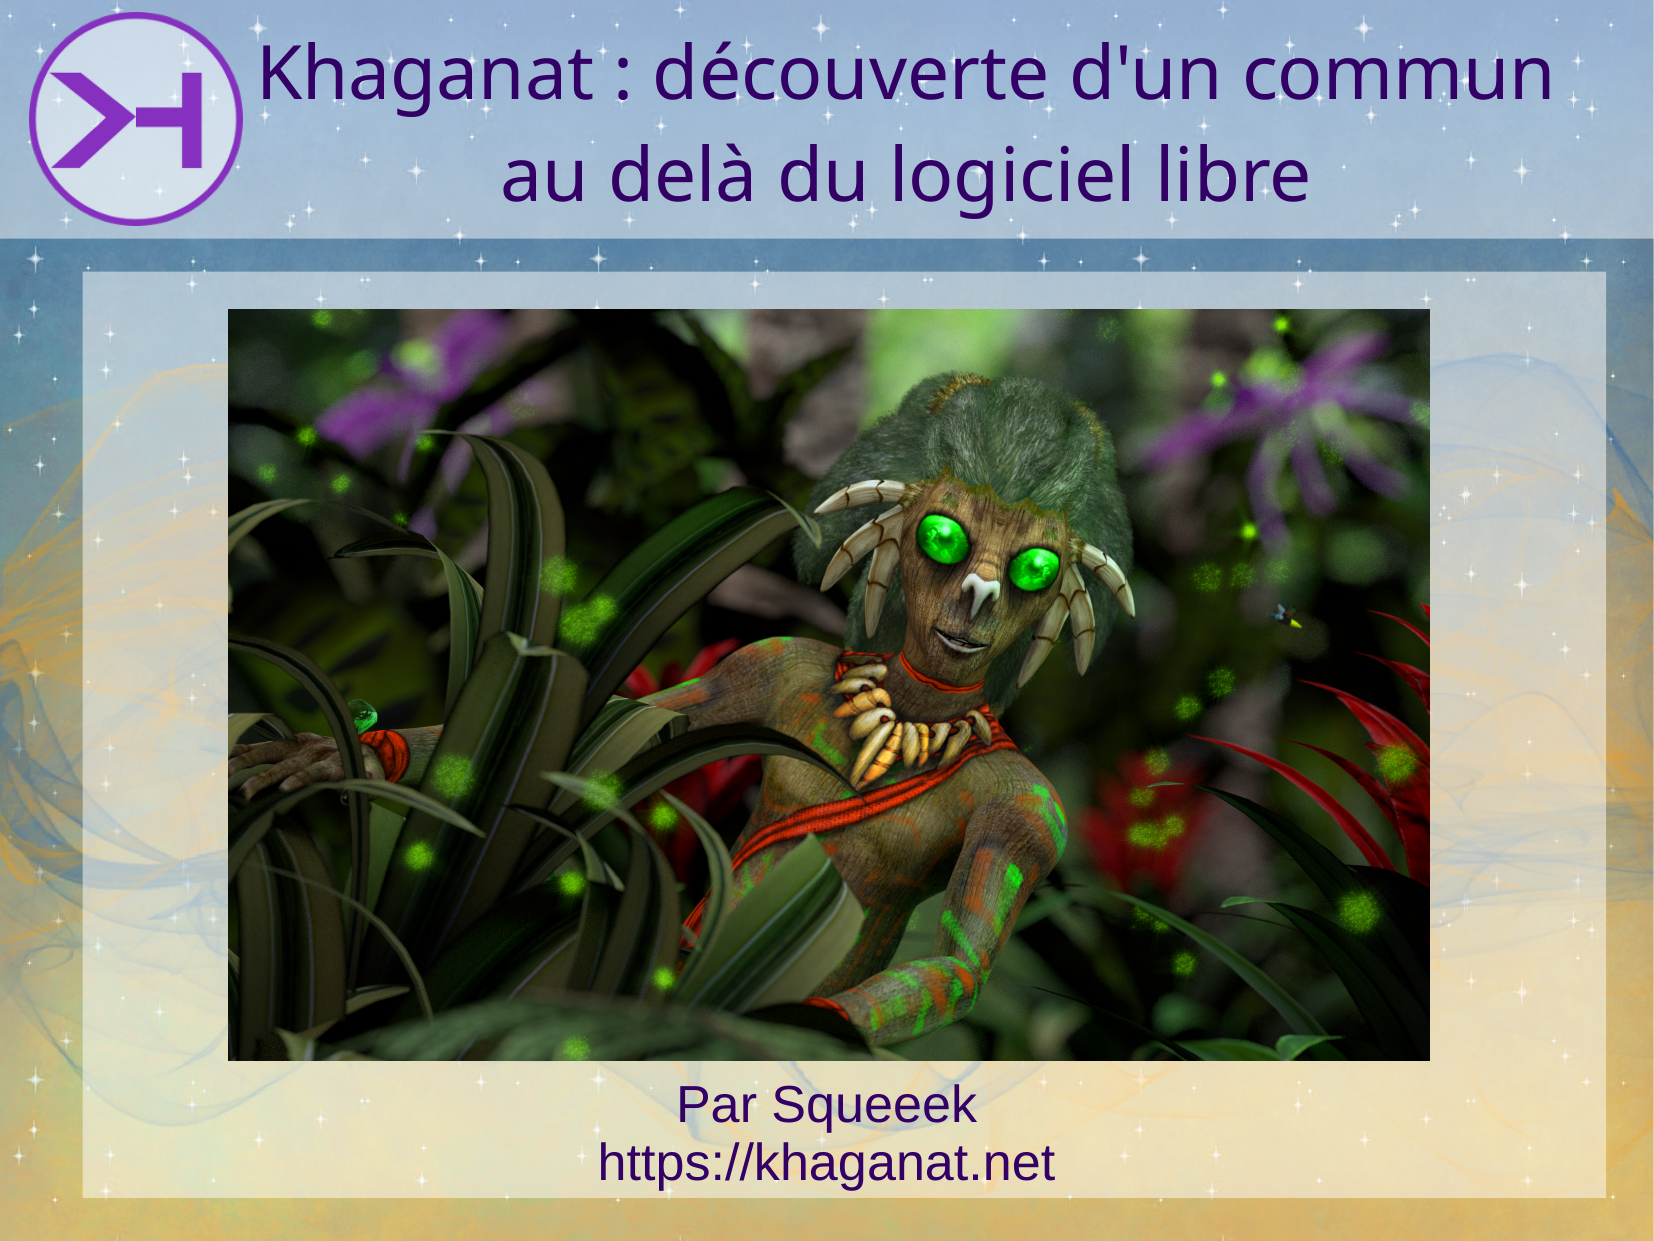

# Khaganat : découverte d'un commun au delà du logiciel libre
Par Squeeek
https://khaganat.net